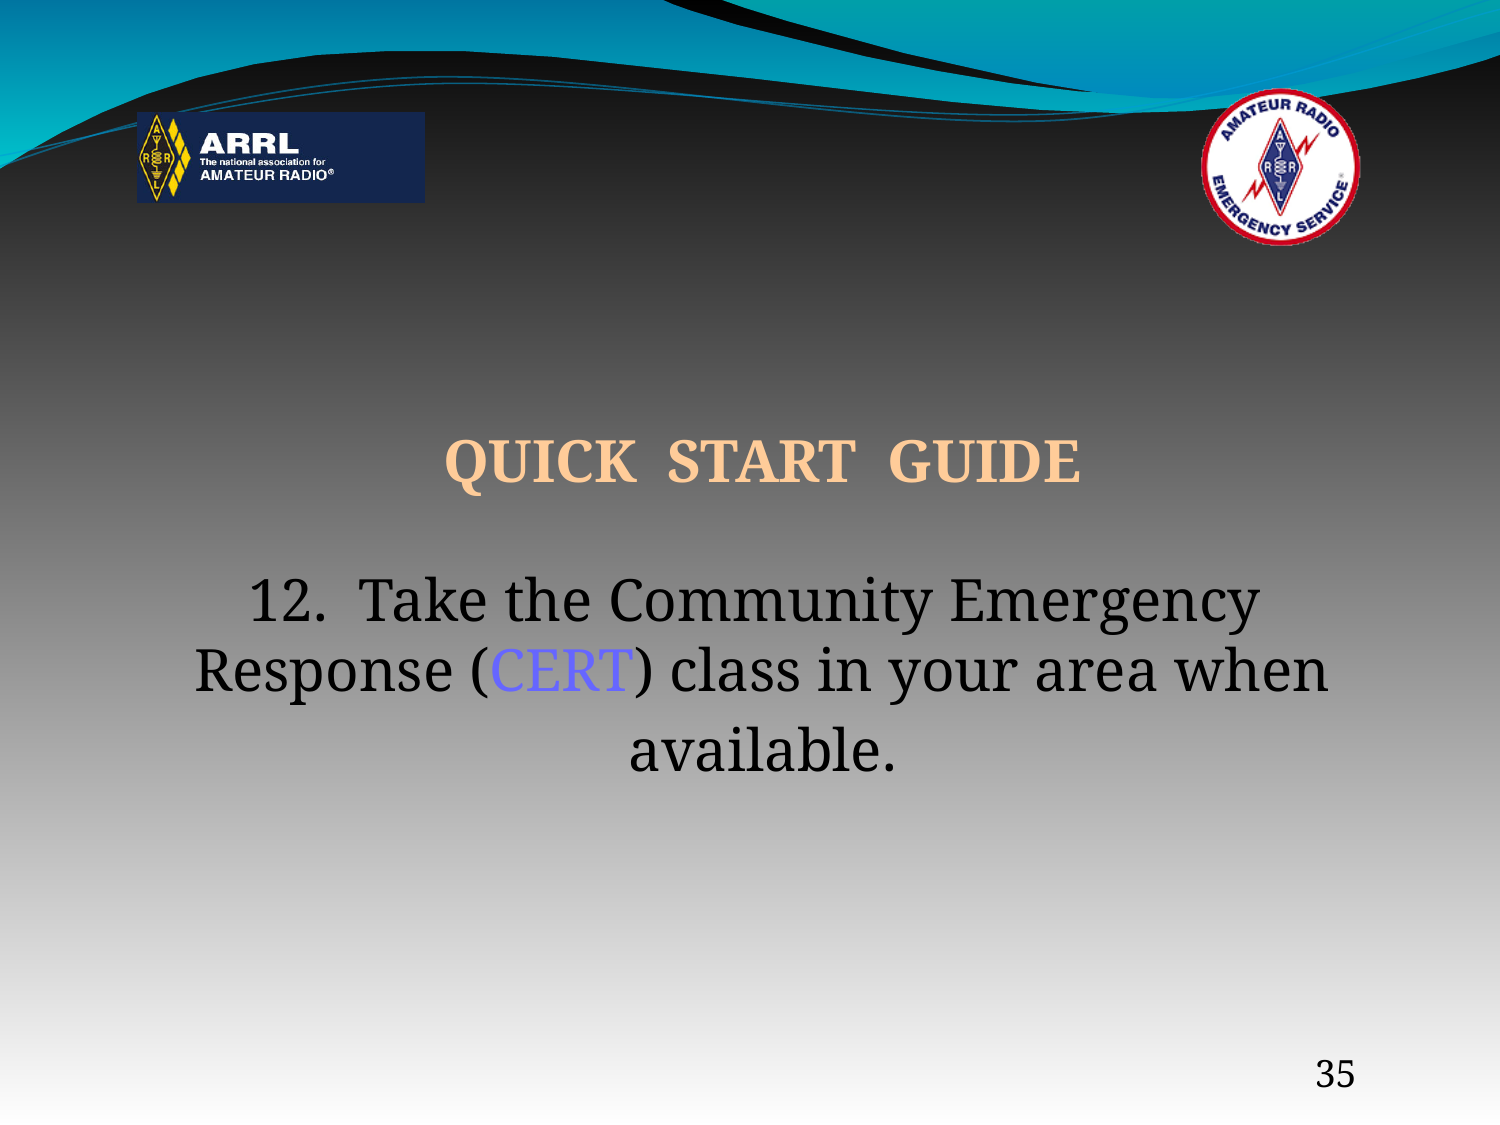

#
QUICK START GUIDE
12. Take the Community Emergency
Response (CERT) class in your area when available.